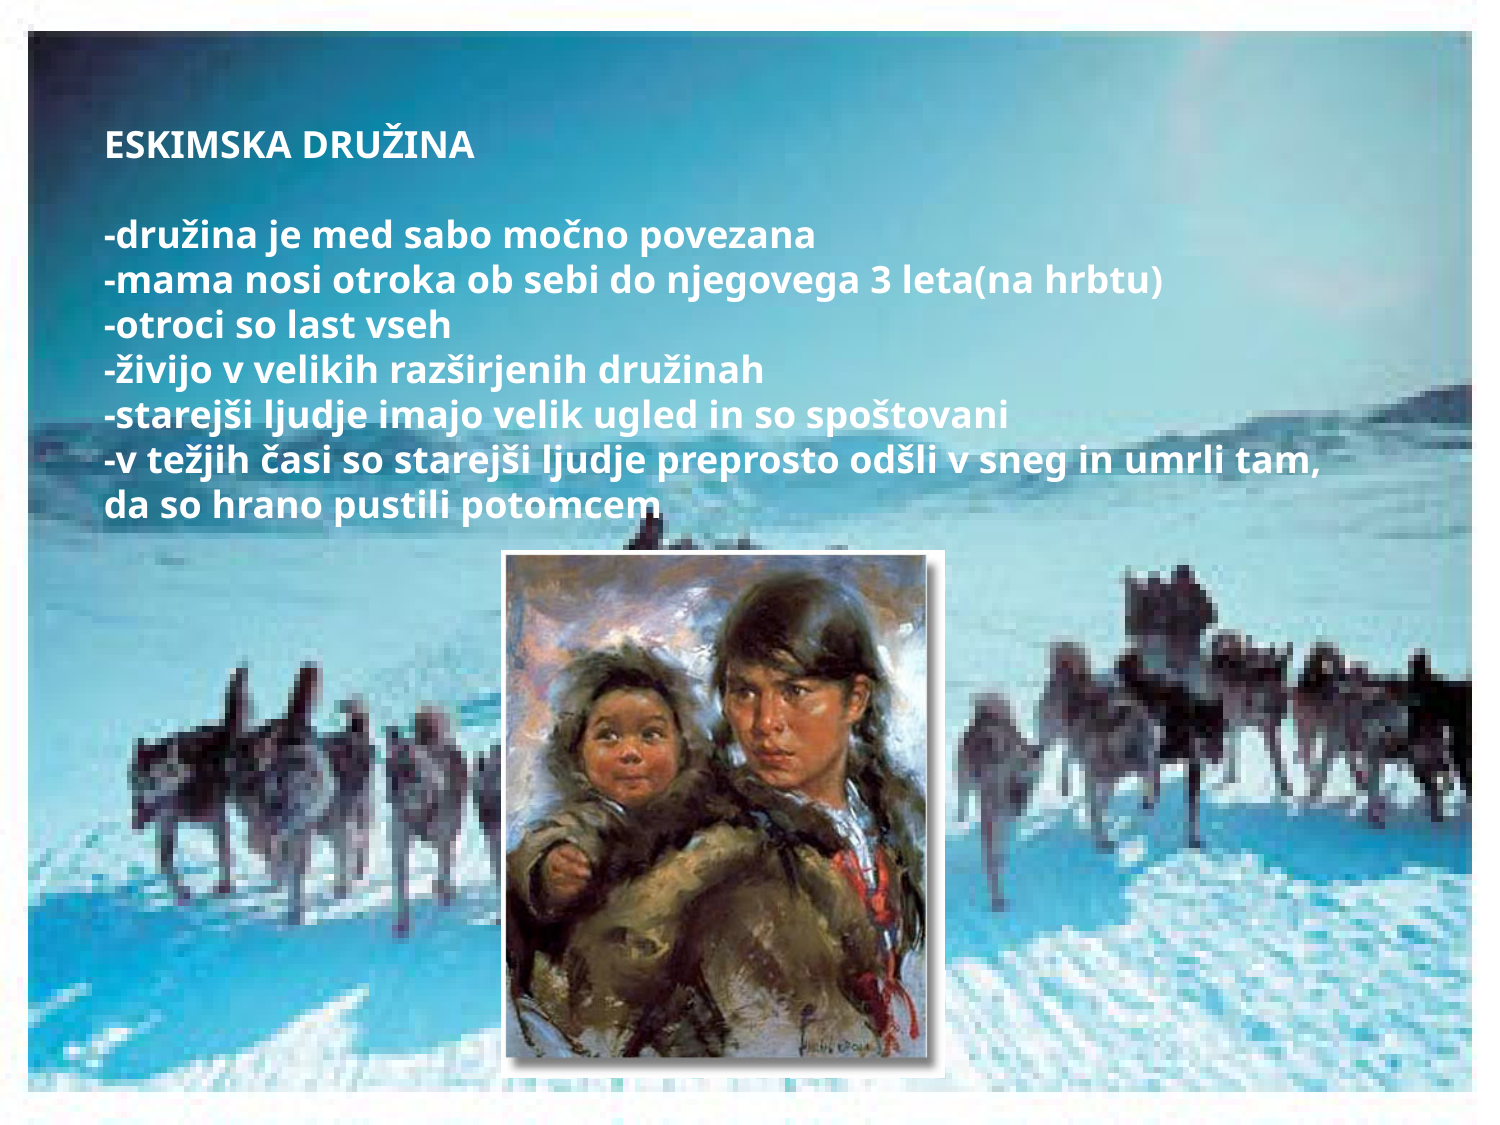

ESKIMSKA DRUŽINA
-družina je med sabo močno povezana
-mama nosi otroka ob sebi do njegovega 3 leta(na hrbtu)
-otroci so last vseh
-živijo v velikih razširjenih družinah
-starejši ljudje imajo velik ugled in so spoštovani
-v težjih časi so starejši ljudje preprosto odšli v sneg in umrli tam,
da so hrano pustili potomcem